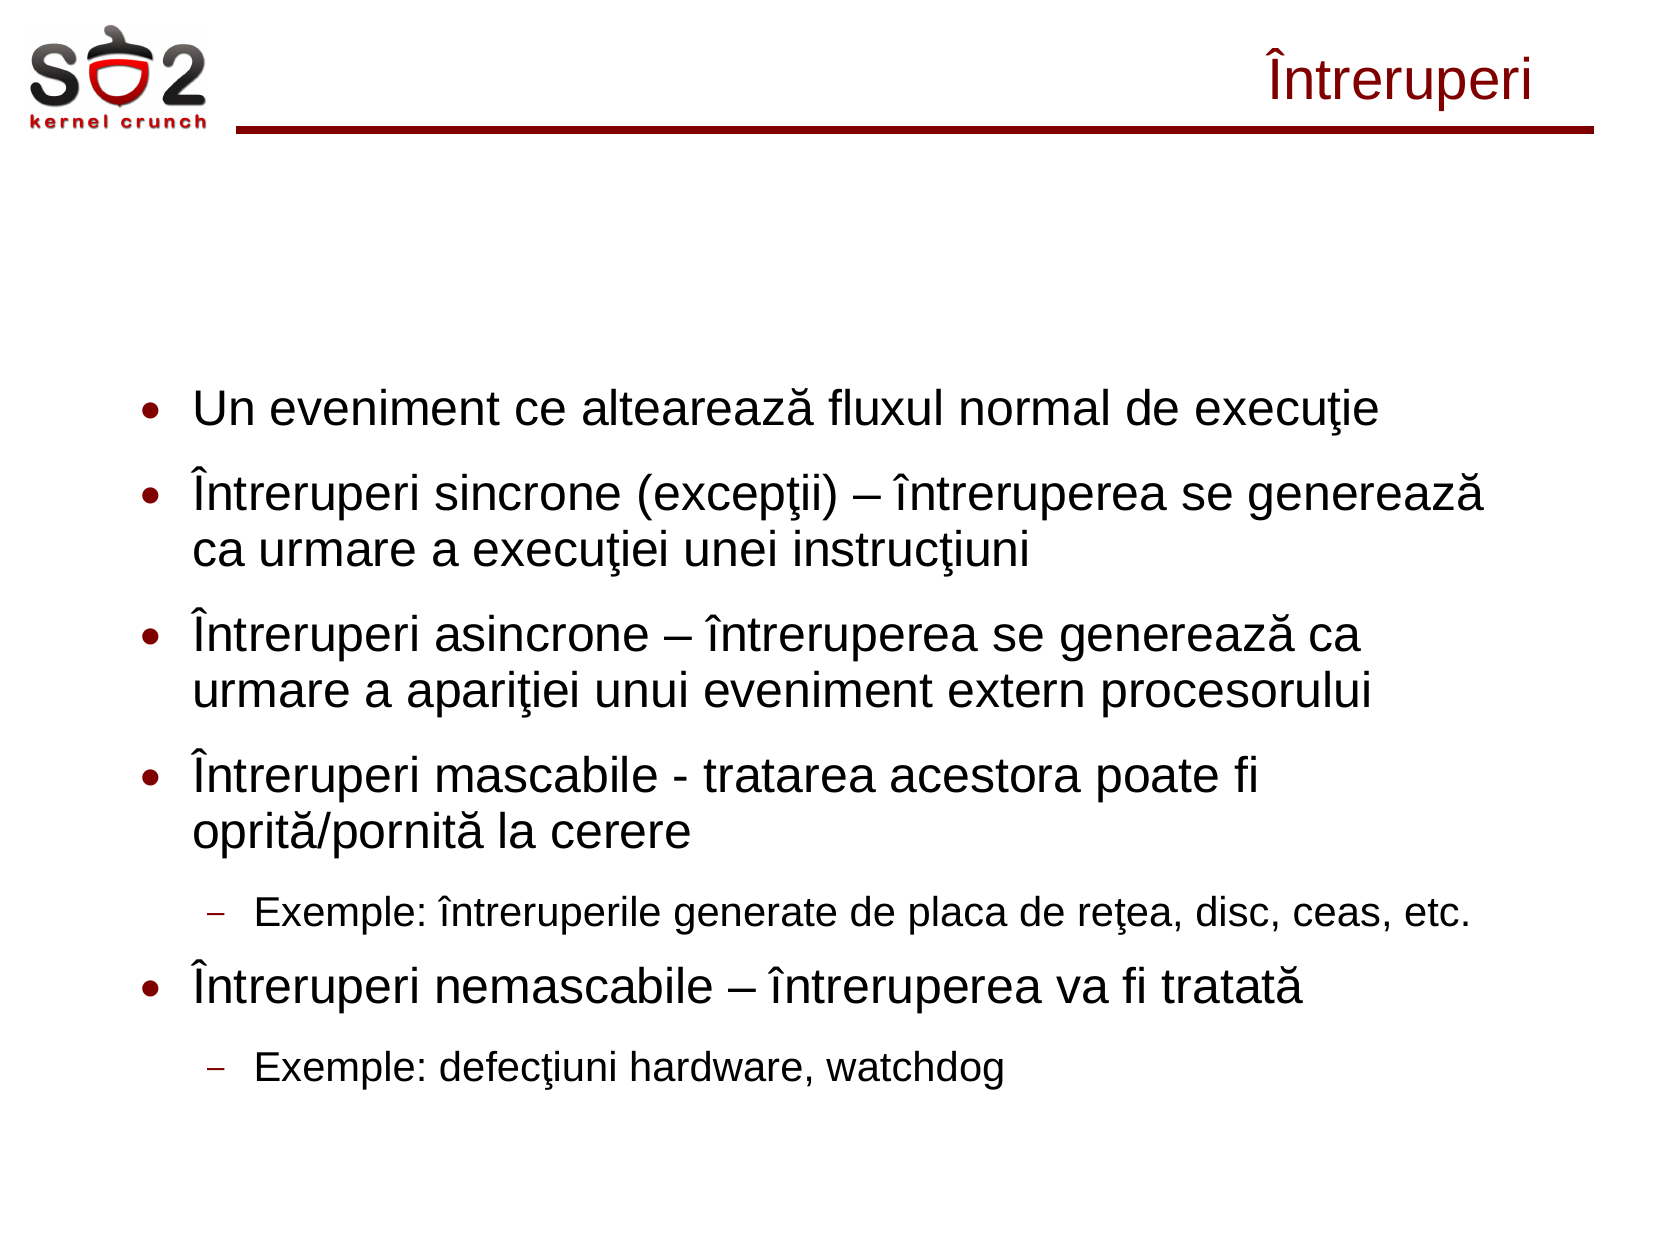

# Întreruperi
Un eveniment ce altearează fluxul normal de execuţie
Întreruperi sincrone (excepţii) – întreruperea se generează ca urmare a execuţiei unei instrucţiuni
Întreruperi asincrone – întreruperea se generează ca urmare a apariţiei unui eveniment extern procesorului
Întreruperi mascabile - tratarea acestora poate fi oprită/pornită la cerere
Exemple: întreruperile generate de placa de reţea, disc, ceas, etc.
Întreruperi nemascabile – întreruperea va fi tratată
Exemple: defecţiuni hardware, watchdog